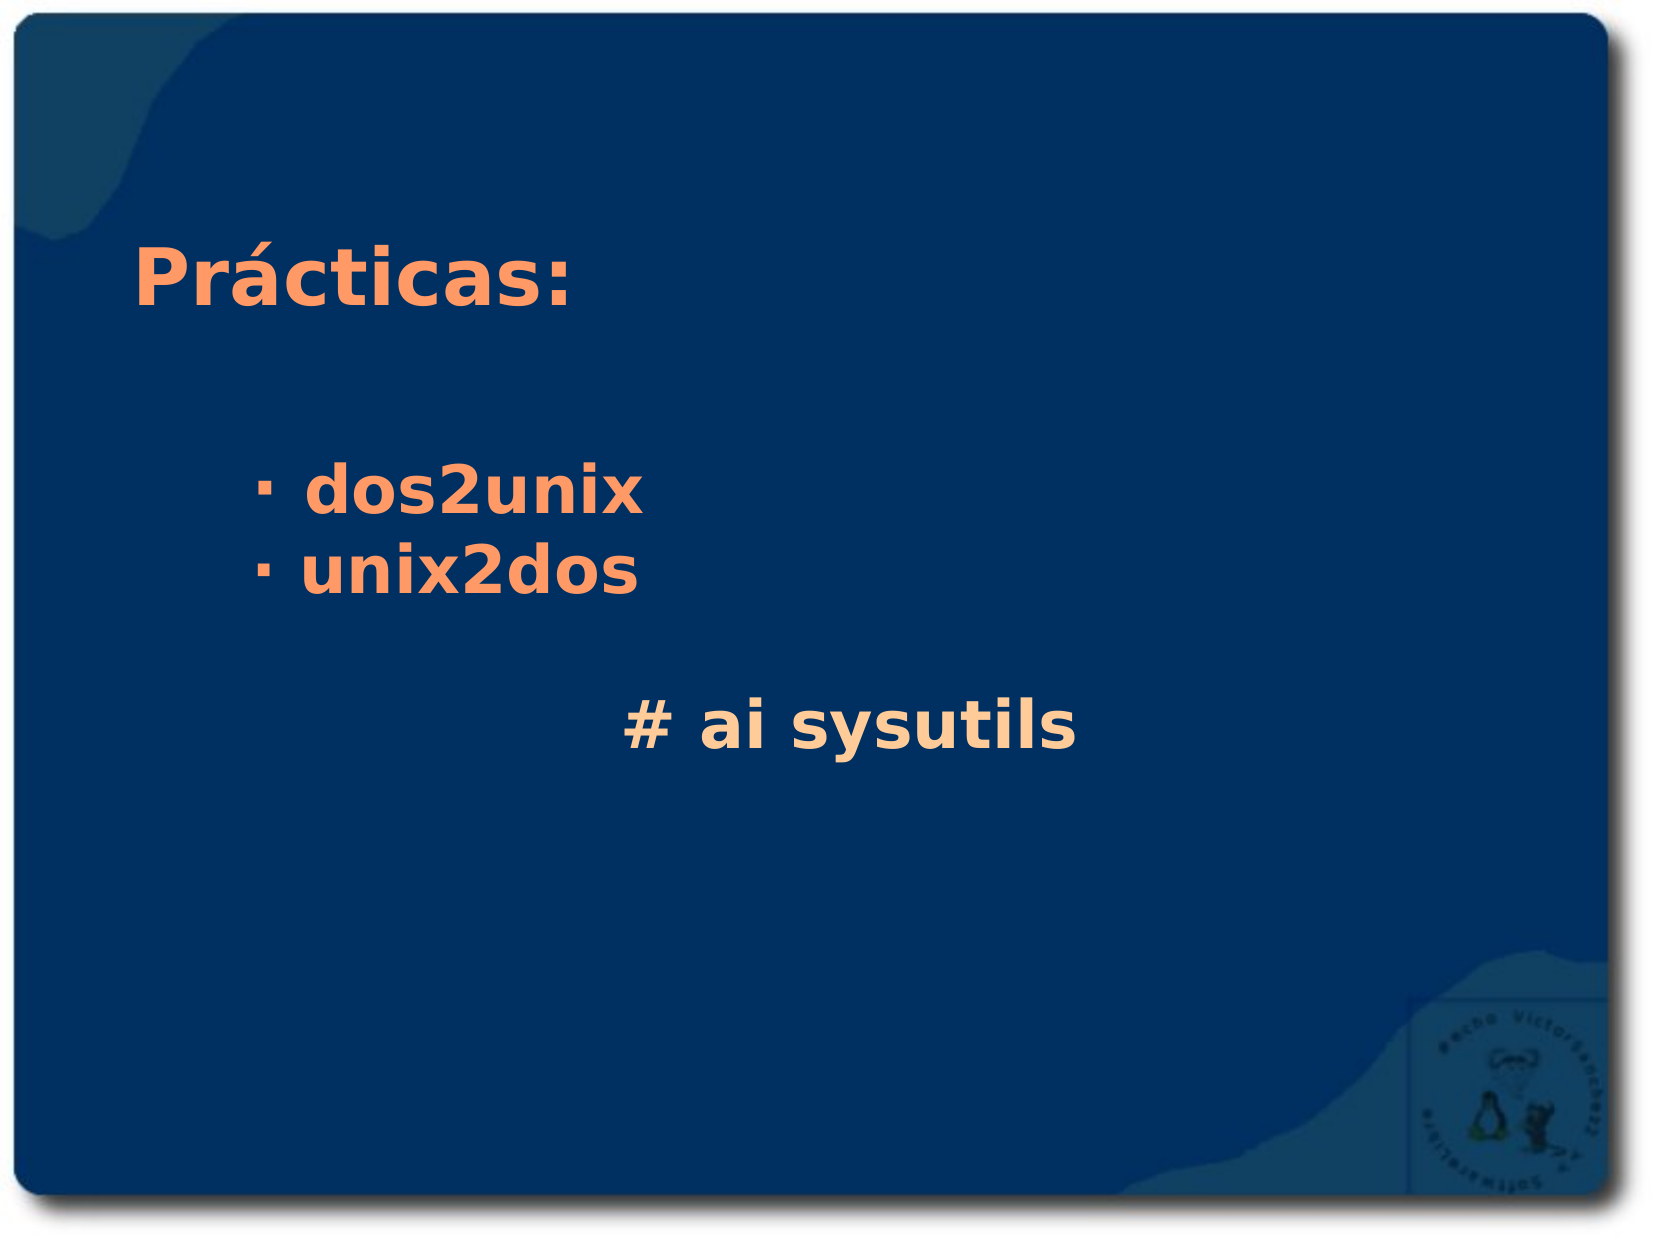

Prácticas:
#
· dos2unix
· unix2dos
					# ai sysutils